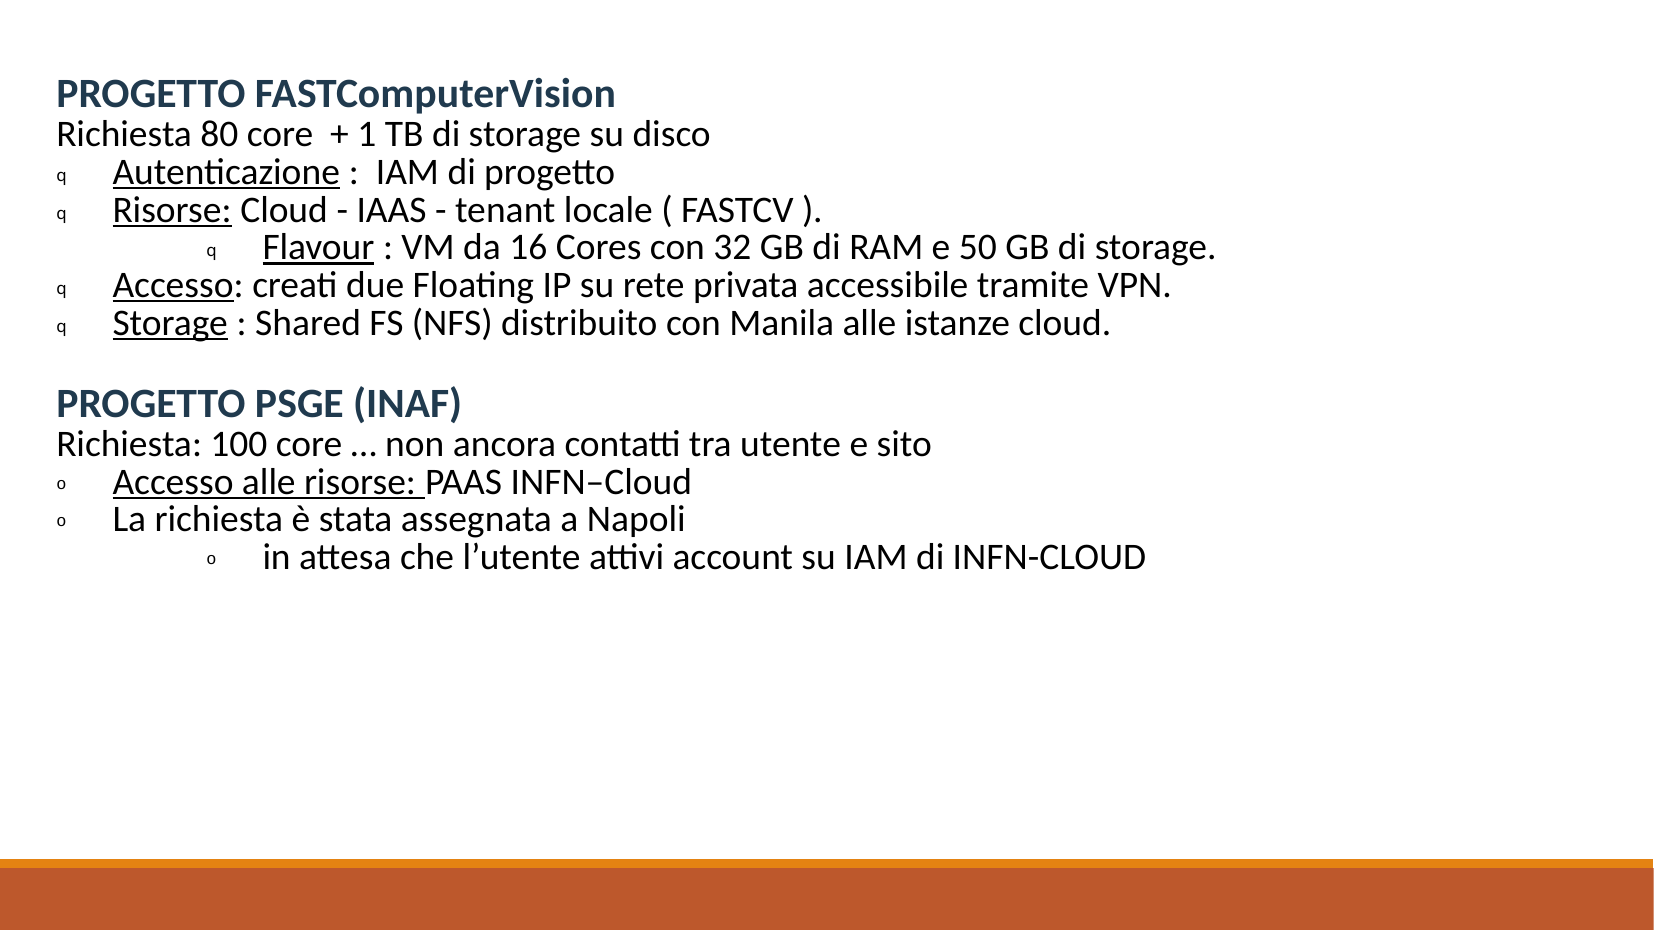

PROGETTO FASTComputerVision
Richiesta 80 core + 1 TB di storage su disco
Autenticazione : IAM di progetto
Risorse: Cloud - IAAS - tenant locale ( FASTCV ).
Flavour : VM da 16 Cores con 32 GB di RAM e 50 GB di storage.
Accesso: creati due Floating IP su rete privata accessibile tramite VPN.
Storage : Shared FS (NFS) distribuito con Manila alle istanze cloud.
PROGETTO PSGE (INAF)
Richiesta: 100 core … non ancora contatti tra utente e sito
Accesso alle risorse: PAAS INFN–Cloud
La richiesta è stata assegnata a Napoli
in attesa che l’utente attivi account su IAM di INFN-CLOUD